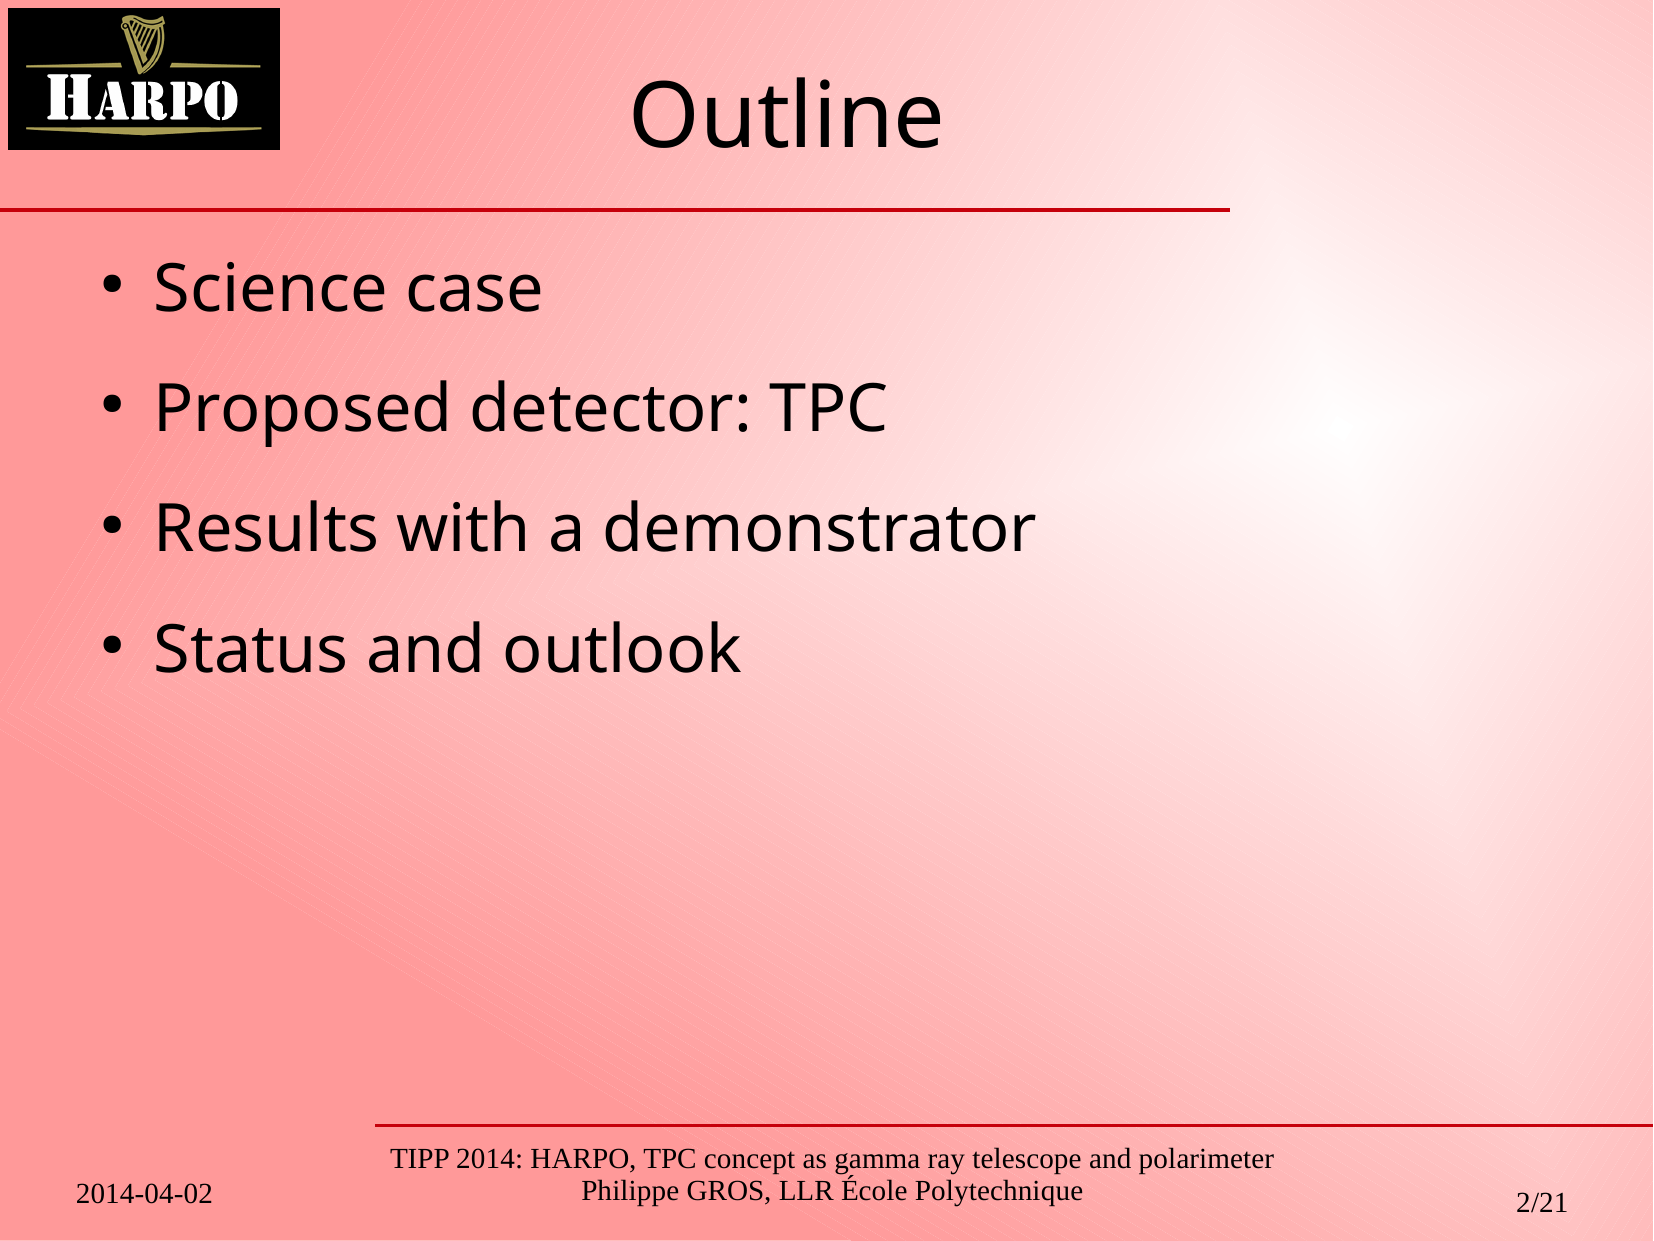

# Outline
Science case
Proposed detector: TPC
Results with a demonstrator
Status and outlook
Colloque Grands Instruments: HARPOPhilippe GROS
2014-04-02
2